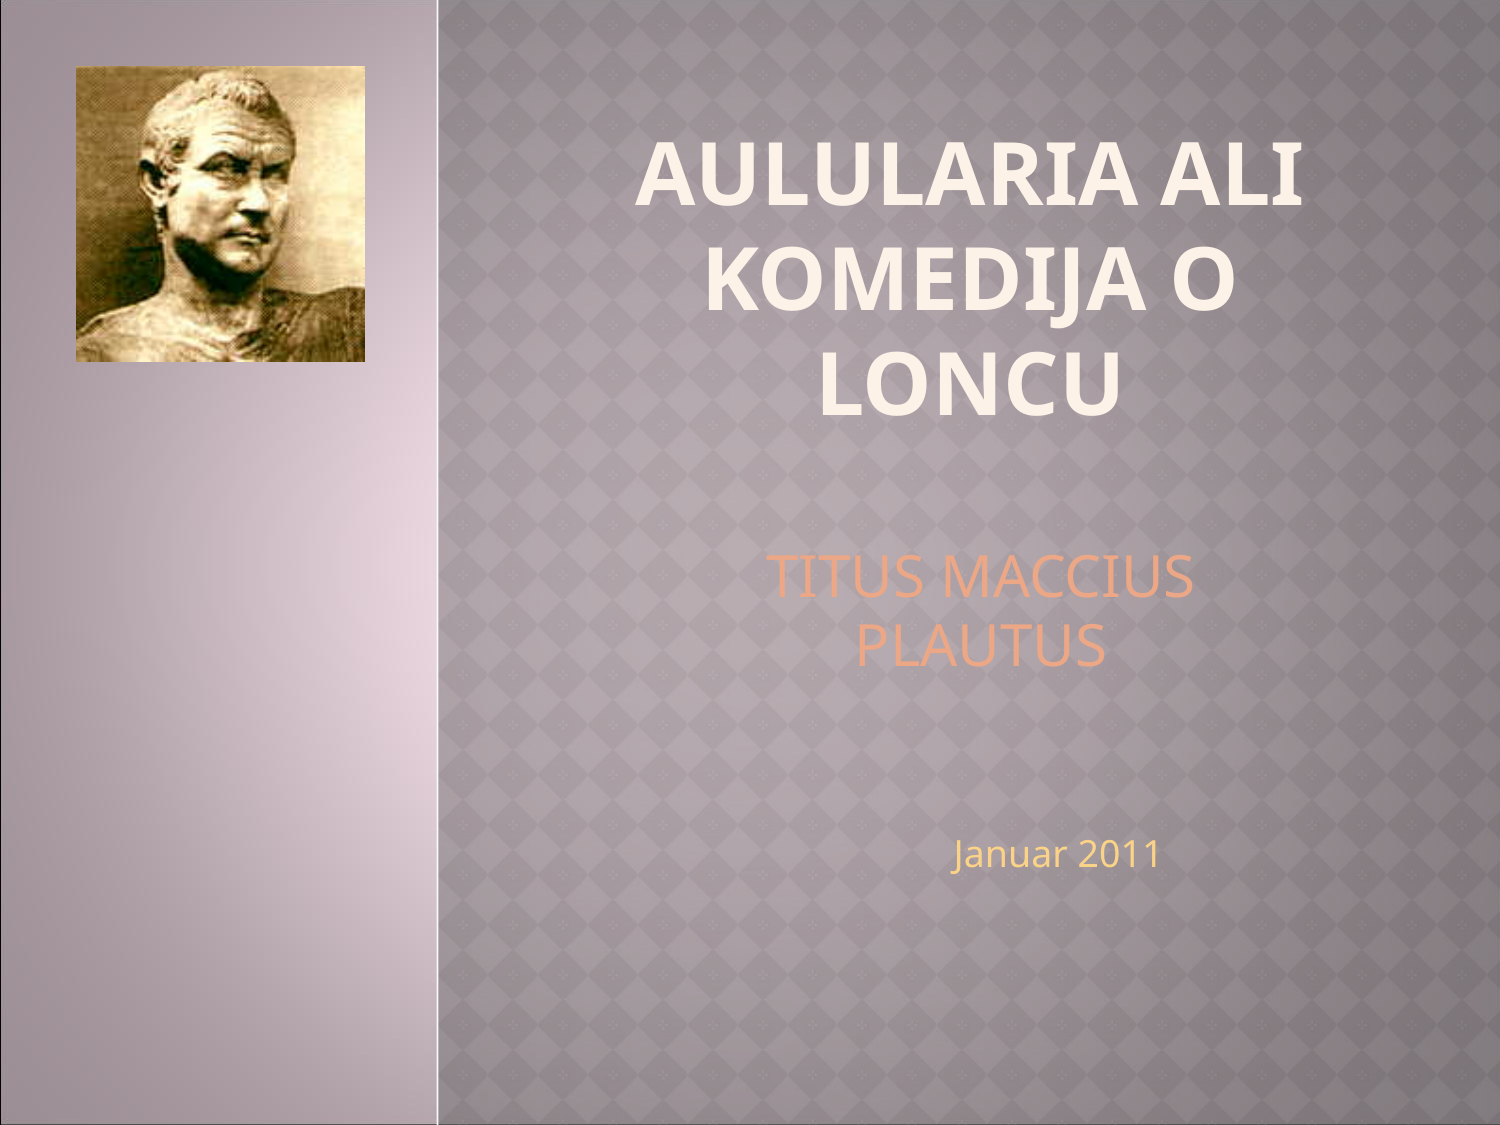

# Aulularia ali komedija o loncu
TITUS MACCIUS PLAUTUS
Januar 2011